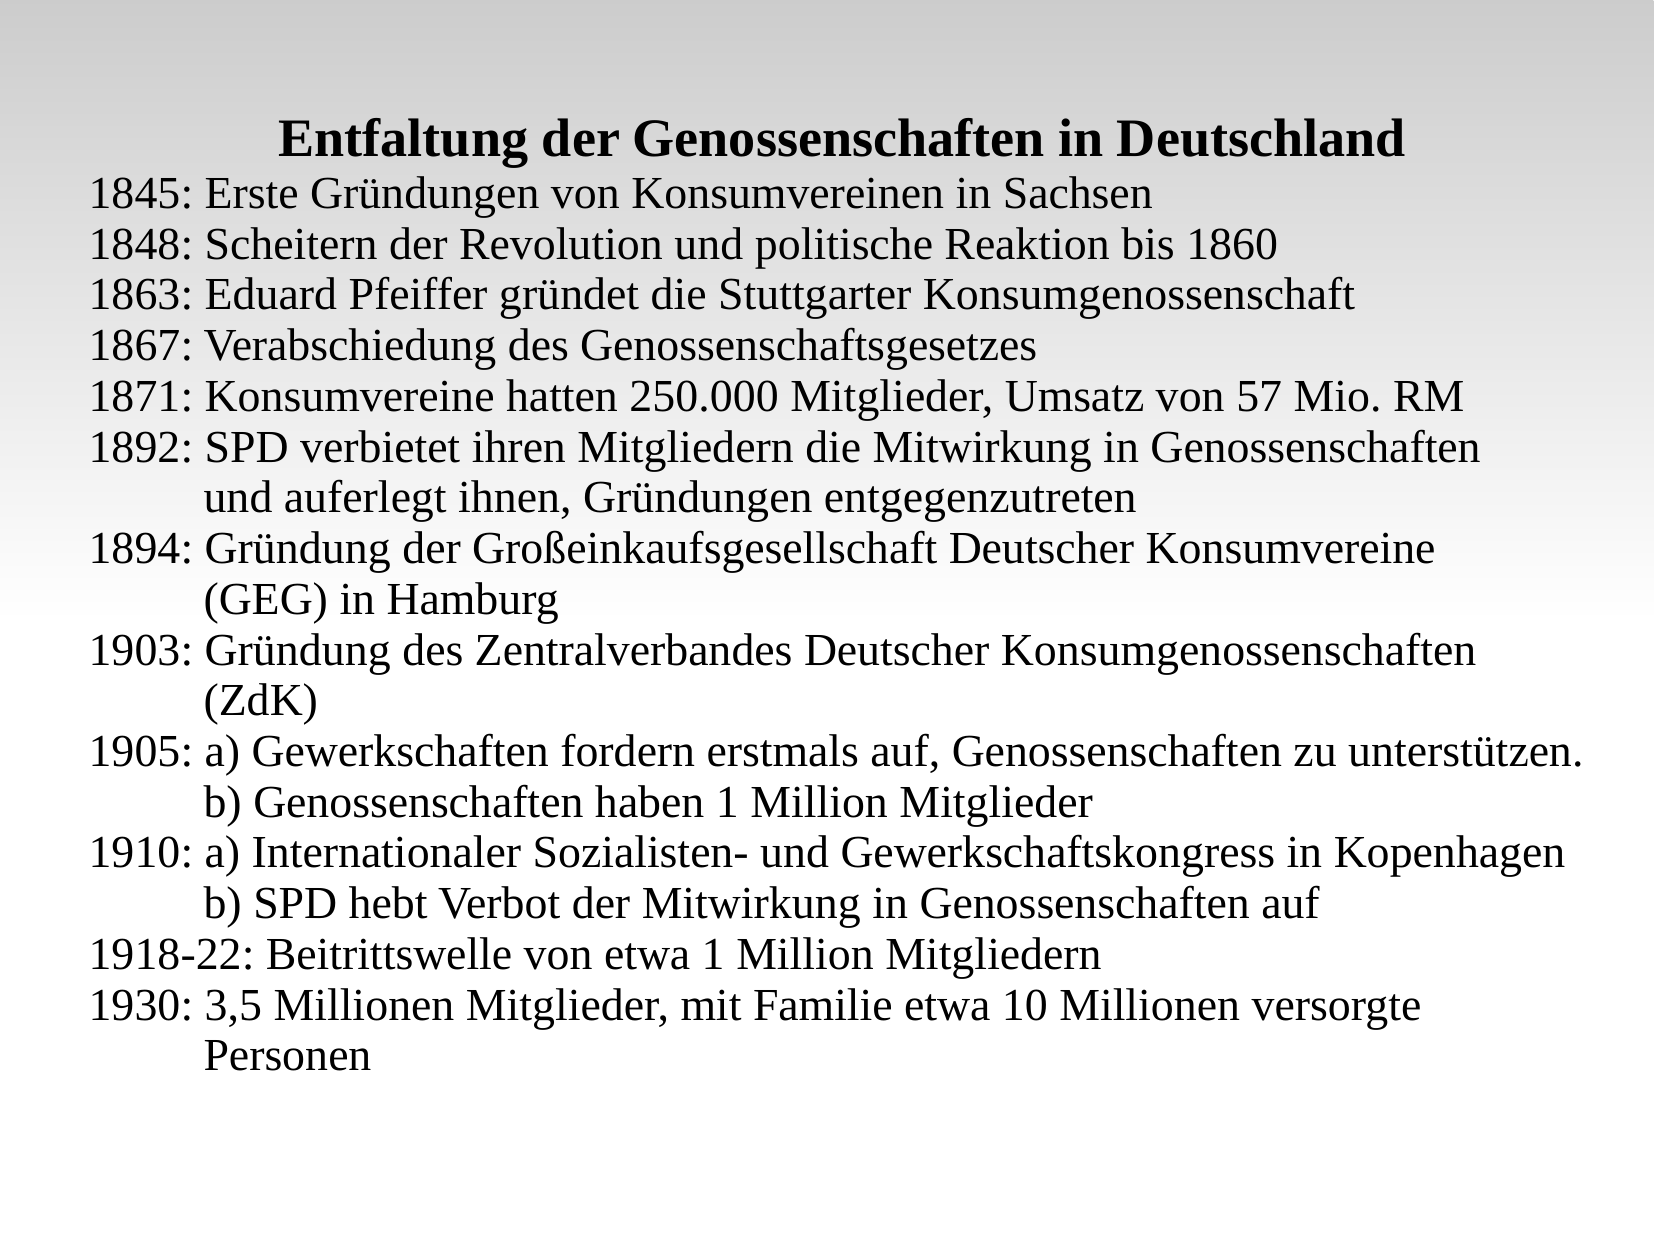

Entfaltung der Genossenschaften in Deutschland
1845: Erste Gründungen von Konsumvereinen in Sachsen
1848: Scheitern der Revolution und politische Reaktion bis 1860
1863: Eduard Pfeiffer gründet die Stuttgarter Konsumgenossenschaft
1867: Verabschiedung des Genossenschaftsgesetzes
1871: Konsumvereine hatten 250.000 Mitglieder, Umsatz von 57 Mio. RM
1892: SPD verbietet ihren Mitgliedern die Mitwirkung in Genossenschaften
 und auferlegt ihnen, Gründungen entgegenzutreten
1894: Gründung der Großeinkaufsgesellschaft Deutscher Konsumvereine
 (GEG) in Hamburg
1903: Gründung des Zentralverbandes Deutscher Konsumgenossenschaften
 (ZdK)
1905: a) Gewerkschaften fordern erstmals auf, Genossenschaften zu unterstützen.
 b) Genossenschaften haben 1 Million Mitglieder
1910: a) Internationaler Sozialisten- und Gewerkschaftskongress in Kopenhagen
 b) SPD hebt Verbot der Mitwirkung in Genossenschaften auf
1918-22: Beitrittswelle von etwa 1 Million Mitgliedern
1930: 3,5 Millionen Mitglieder, mit Familie etwa 10 Millionen versorgte
 Personen